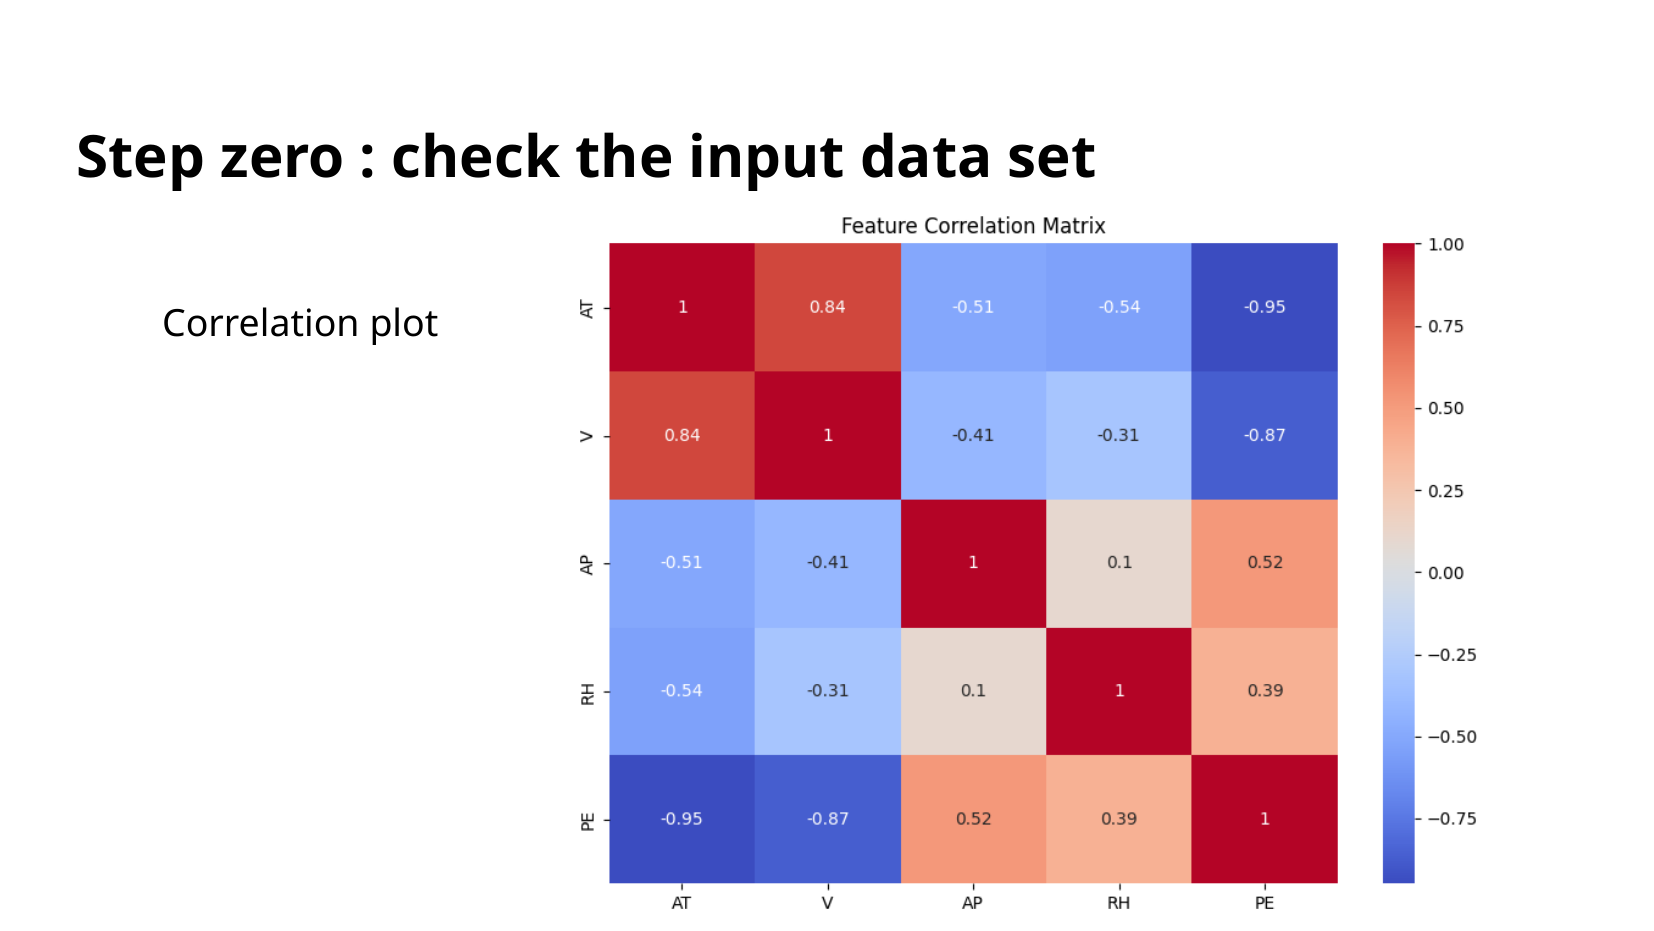

# Step zero : check the input data set
Correlation plot